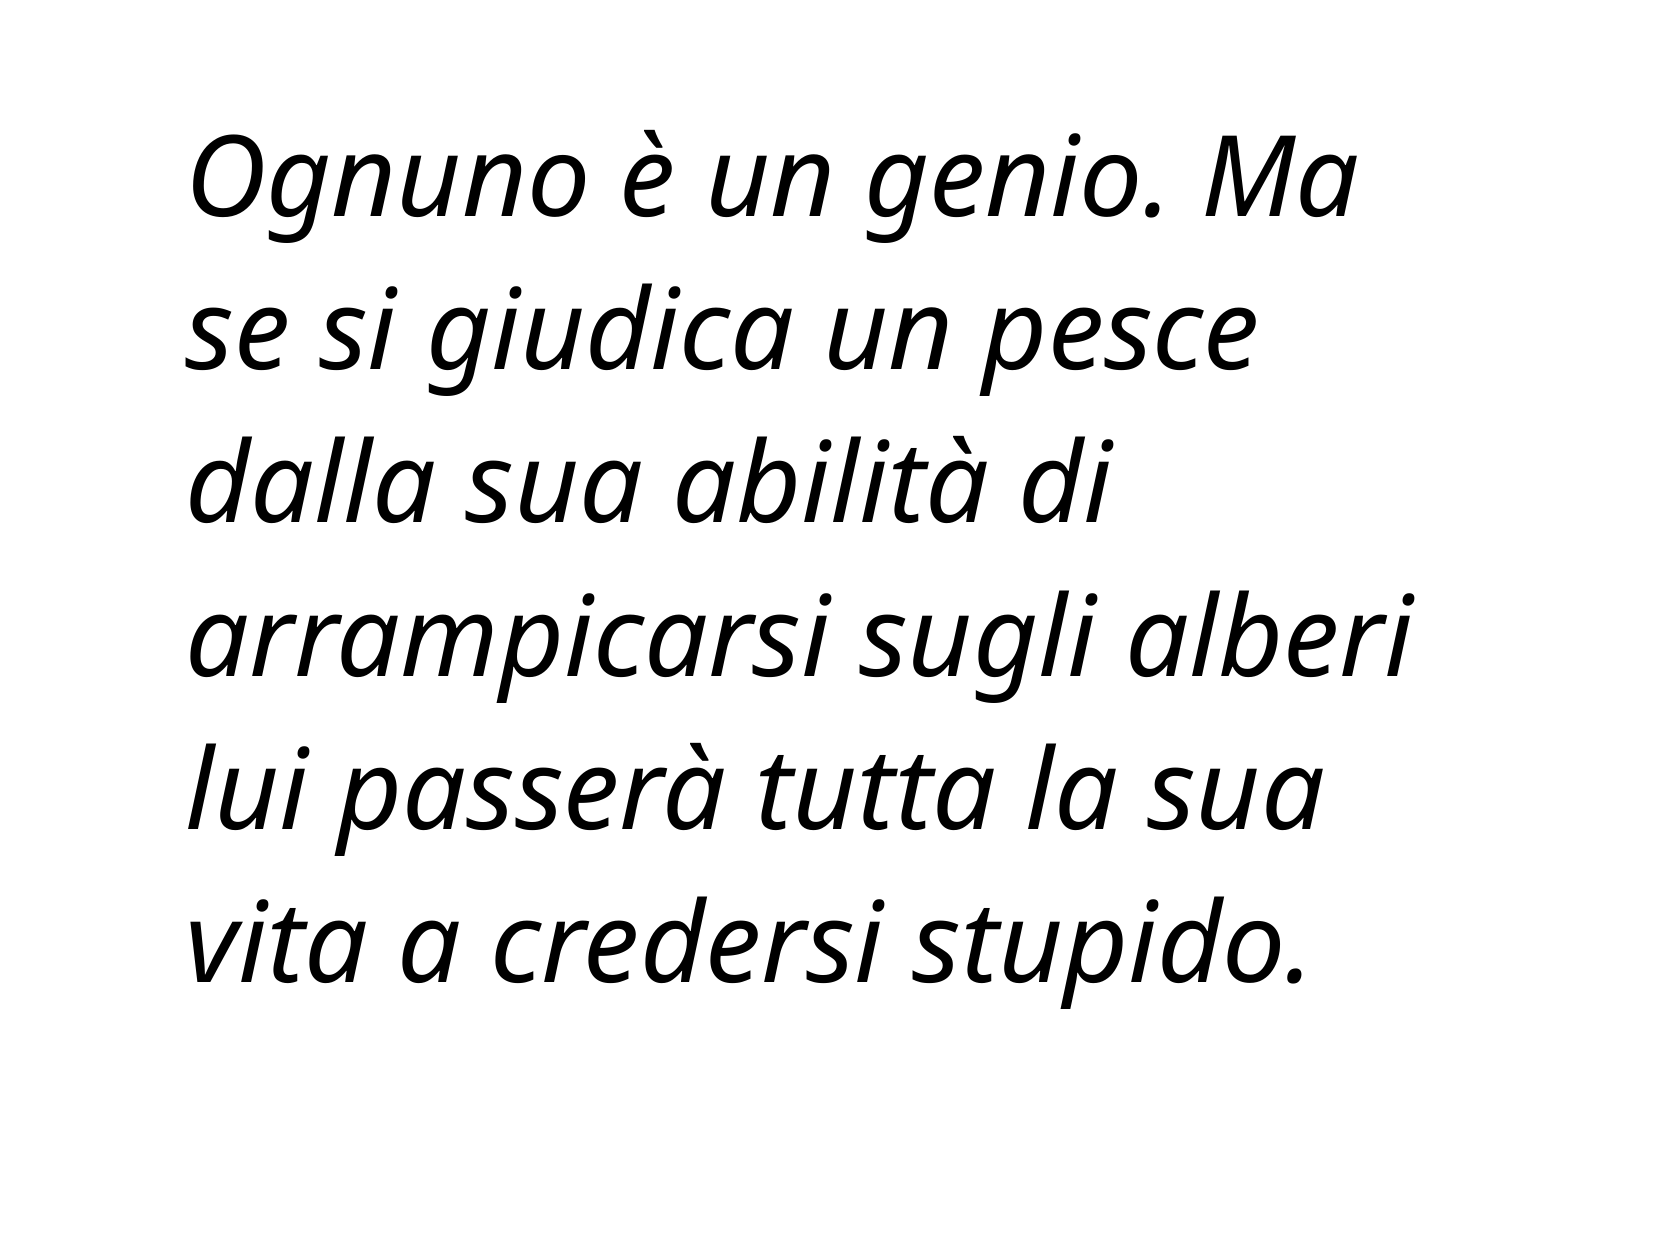

Ognuno è un genio. Ma se si giudica un pesce dalla sua abilità di arrampicarsi sugli alberi lui passerà tutta la sua vita a credersi stupido.